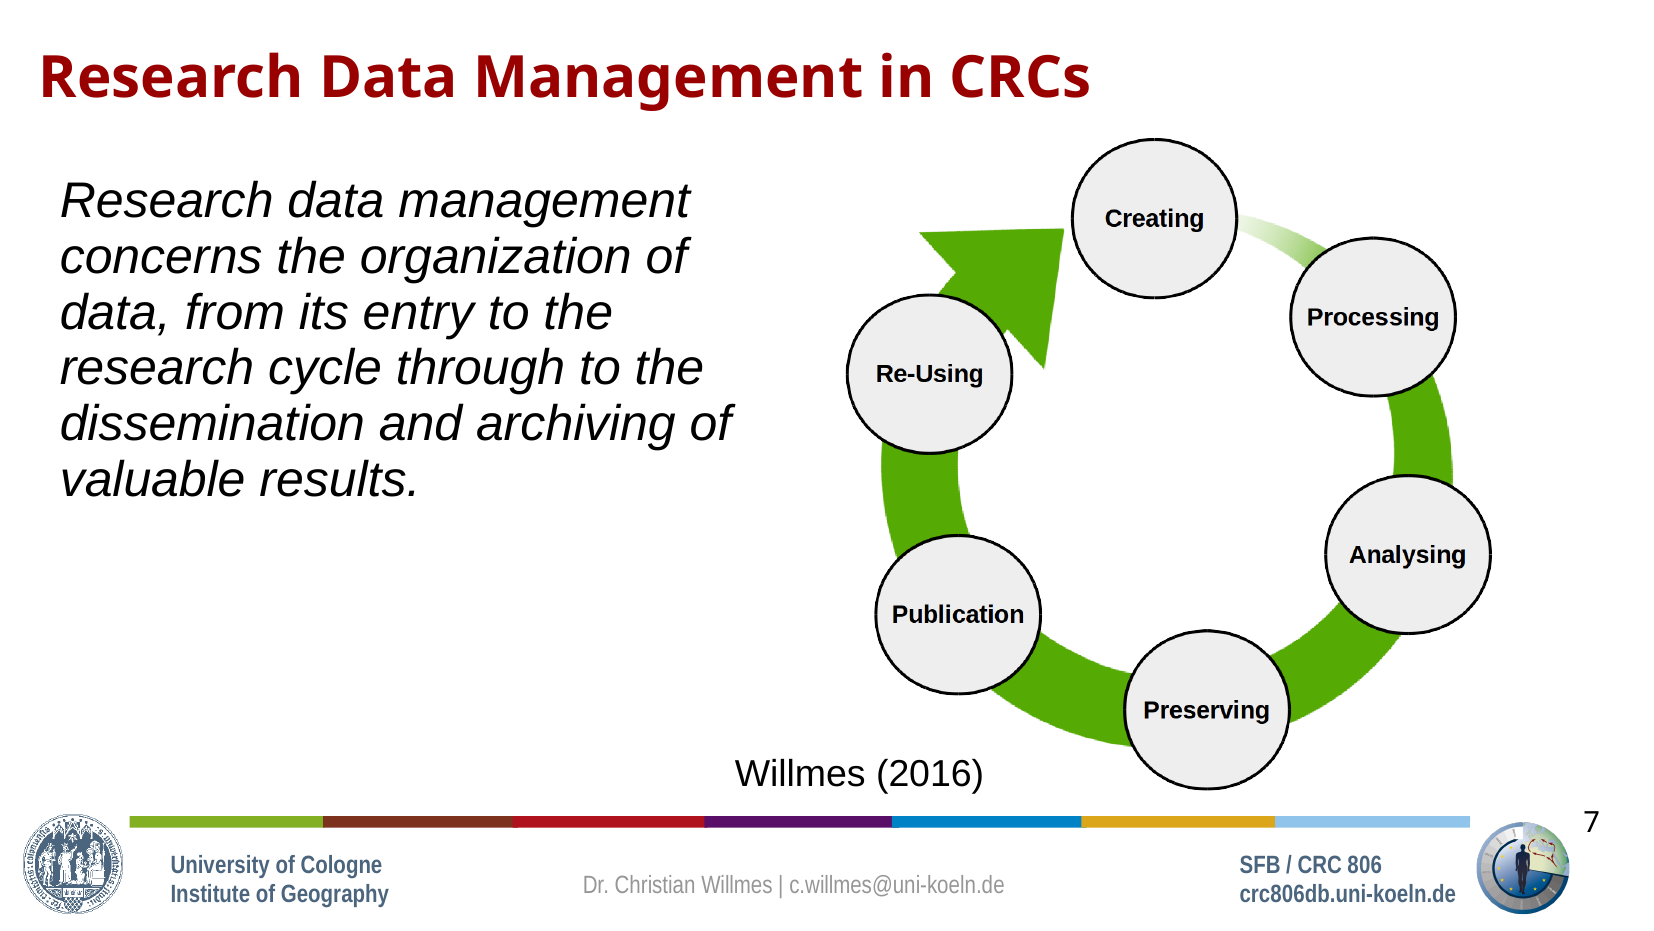

# Research Data Management in CRCs
Research data management concerns the organization of data, from its entry to the research cycle through to the dissemination and archiving of valuable results.
Willmes (2016)